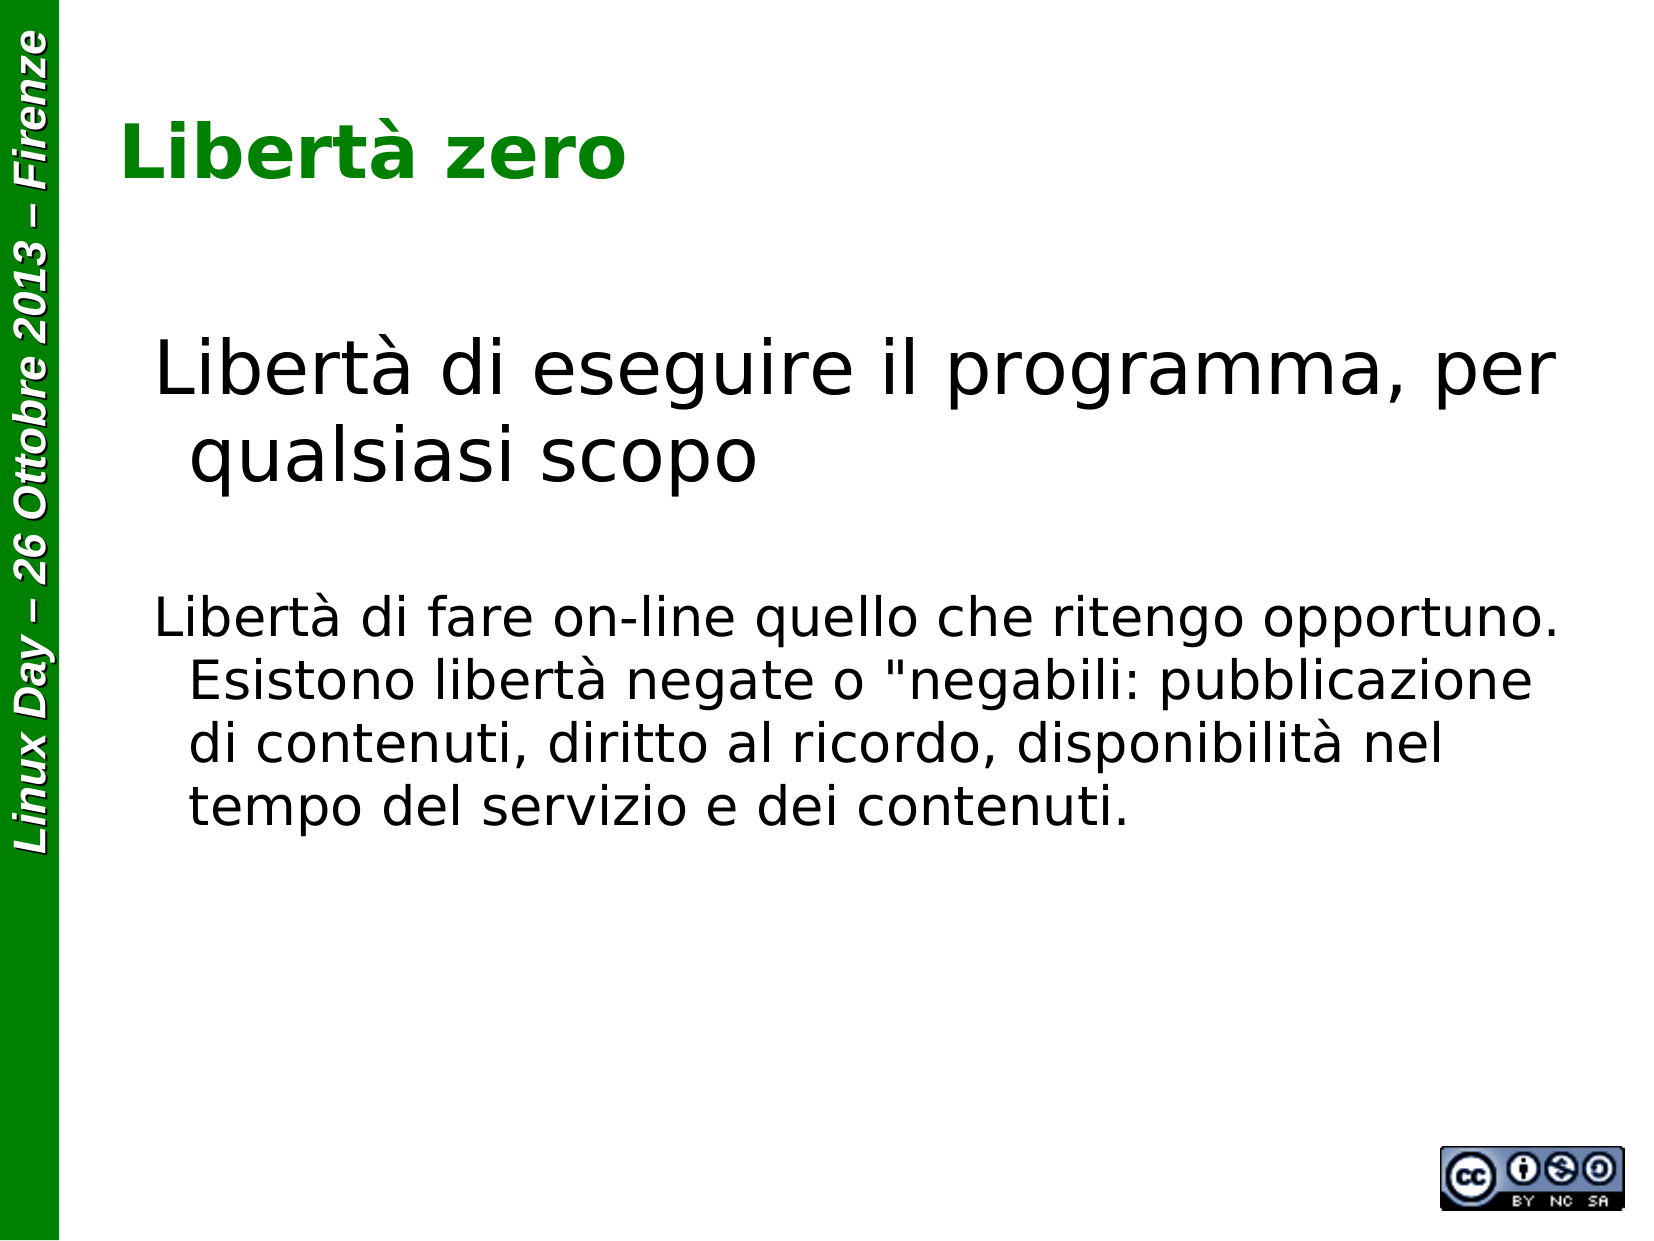

# Libertà zero
Libertà di eseguire il programma, per qualsiasi scopo
Libertà di fare on-line quello che ritengo opportuno. Esistono libertà negate o "negabili: pubblicazione di contenuti, diritto al ricordo, disponibilità nel tempo del servizio e dei contenuti.